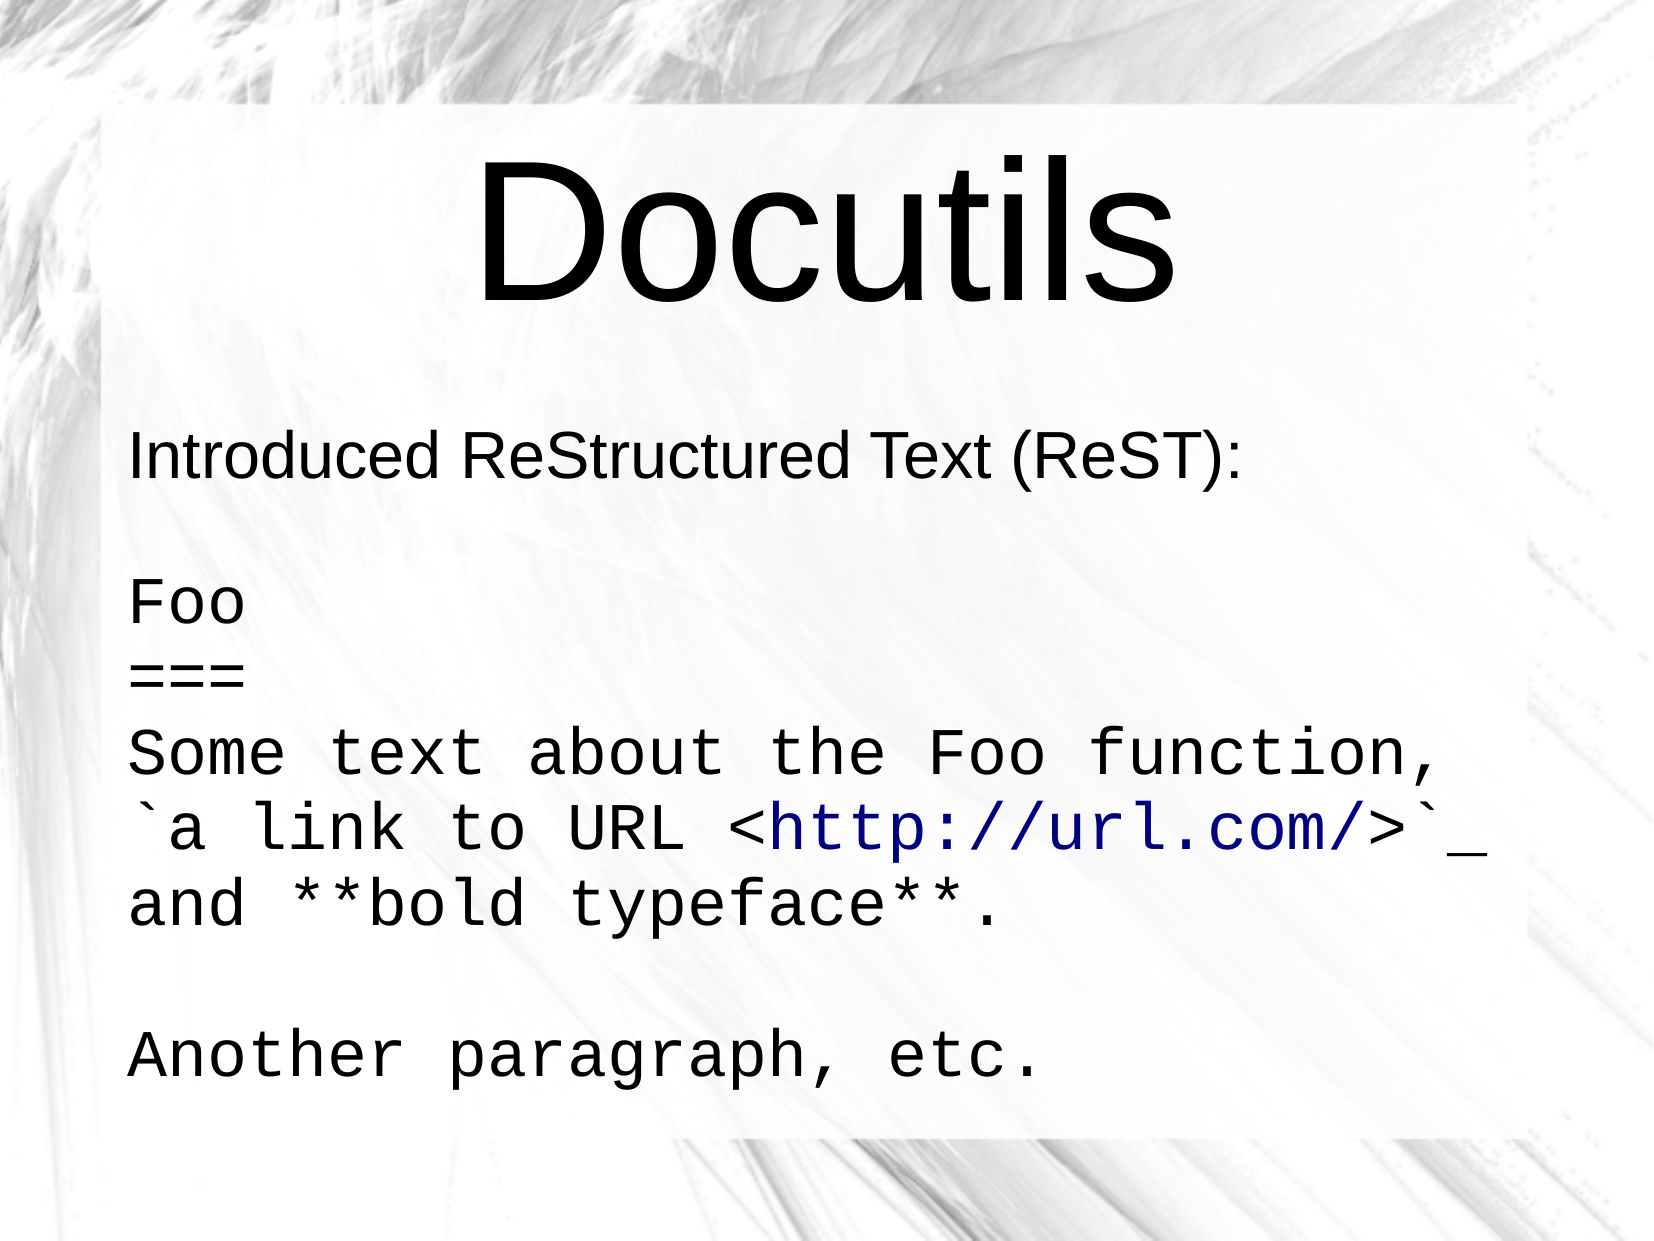

Docutils
Introduced ReStructured Text (ReST):
Foo
===
Some text about the Foo function, `a link to URL <http://url.com/>`_ and **bold typeface**.
Another paragraph, etc.